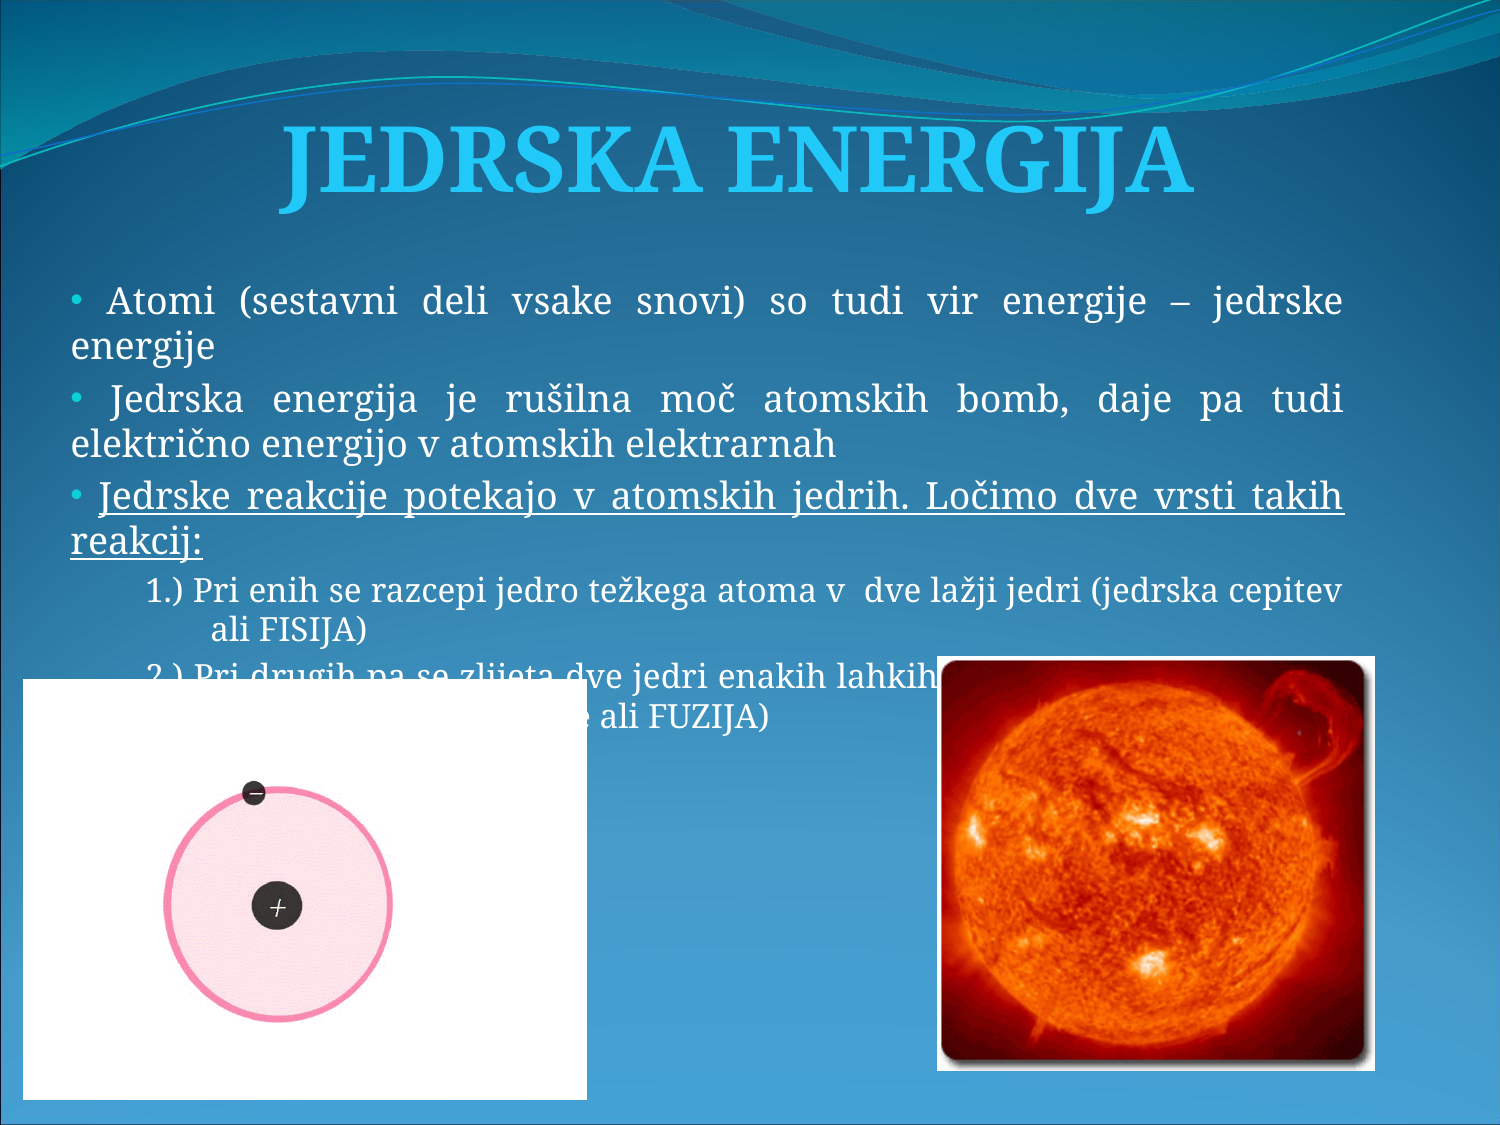

JEDRSKA ENERGIJA
# Atomi (sestavni deli vsake snovi) so tudi vir energije – jedrske energije
 Jedrska energija je rušilna moč atomskih bomb, daje pa tudi električno energijo v atomskih elektrarnah
 Jedrske reakcije potekajo v atomskih jedrih. Ločimo dve vrsti takih reakcij:
1.) Pri enih se razcepi jedro težkega atoma v dve lažji jedri (jedrska cepitev ali FISIJA)
2.) Pri drugih pa se zlijeta dve jedri enakih lahkih atomov in nastane novo, težje jedro (jedrsko zlitje ali FUZIJA)